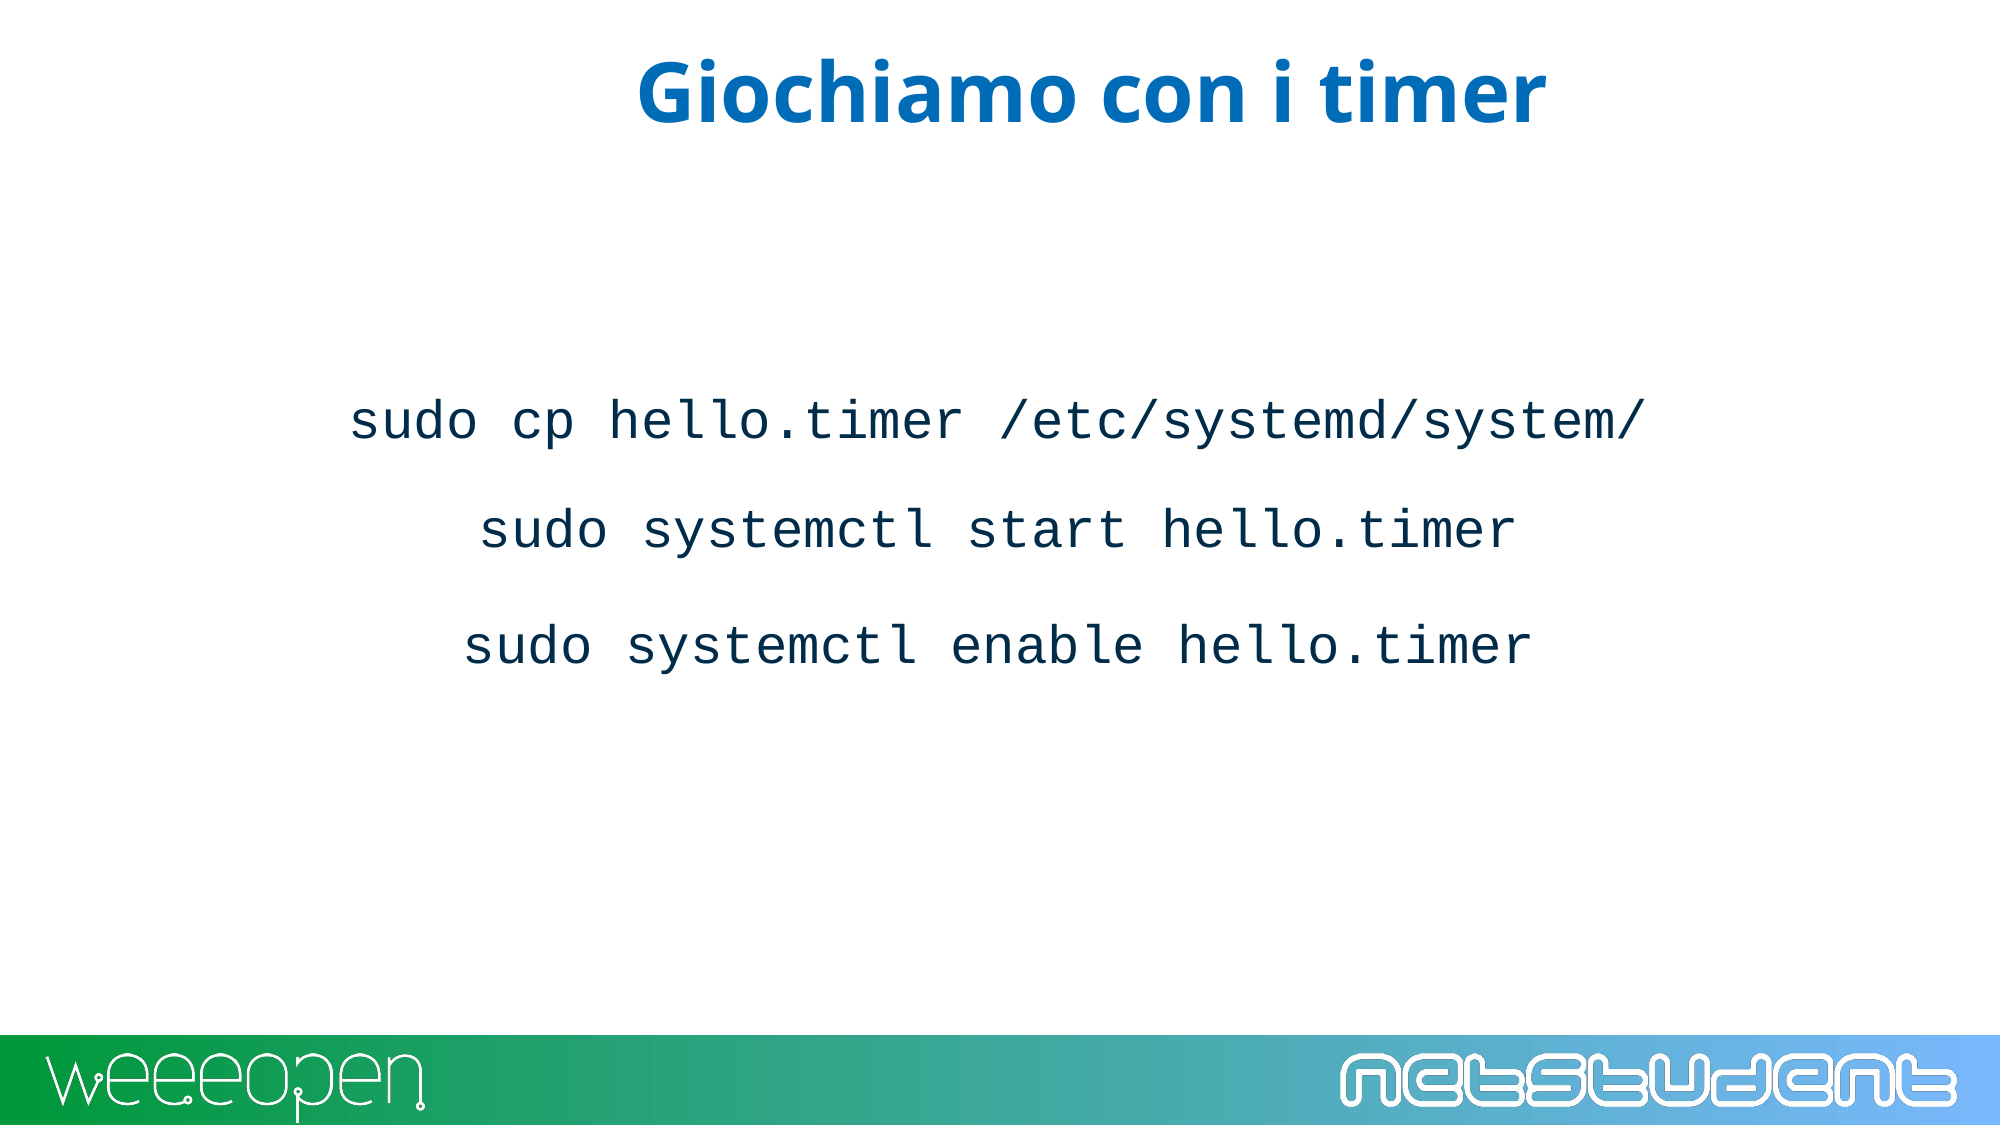

Giochiamo con i timer
sudo cp hello.timer /etc/systemd/system/
sudo systemctl start hello.timer
sudo systemctl enable hello.timer